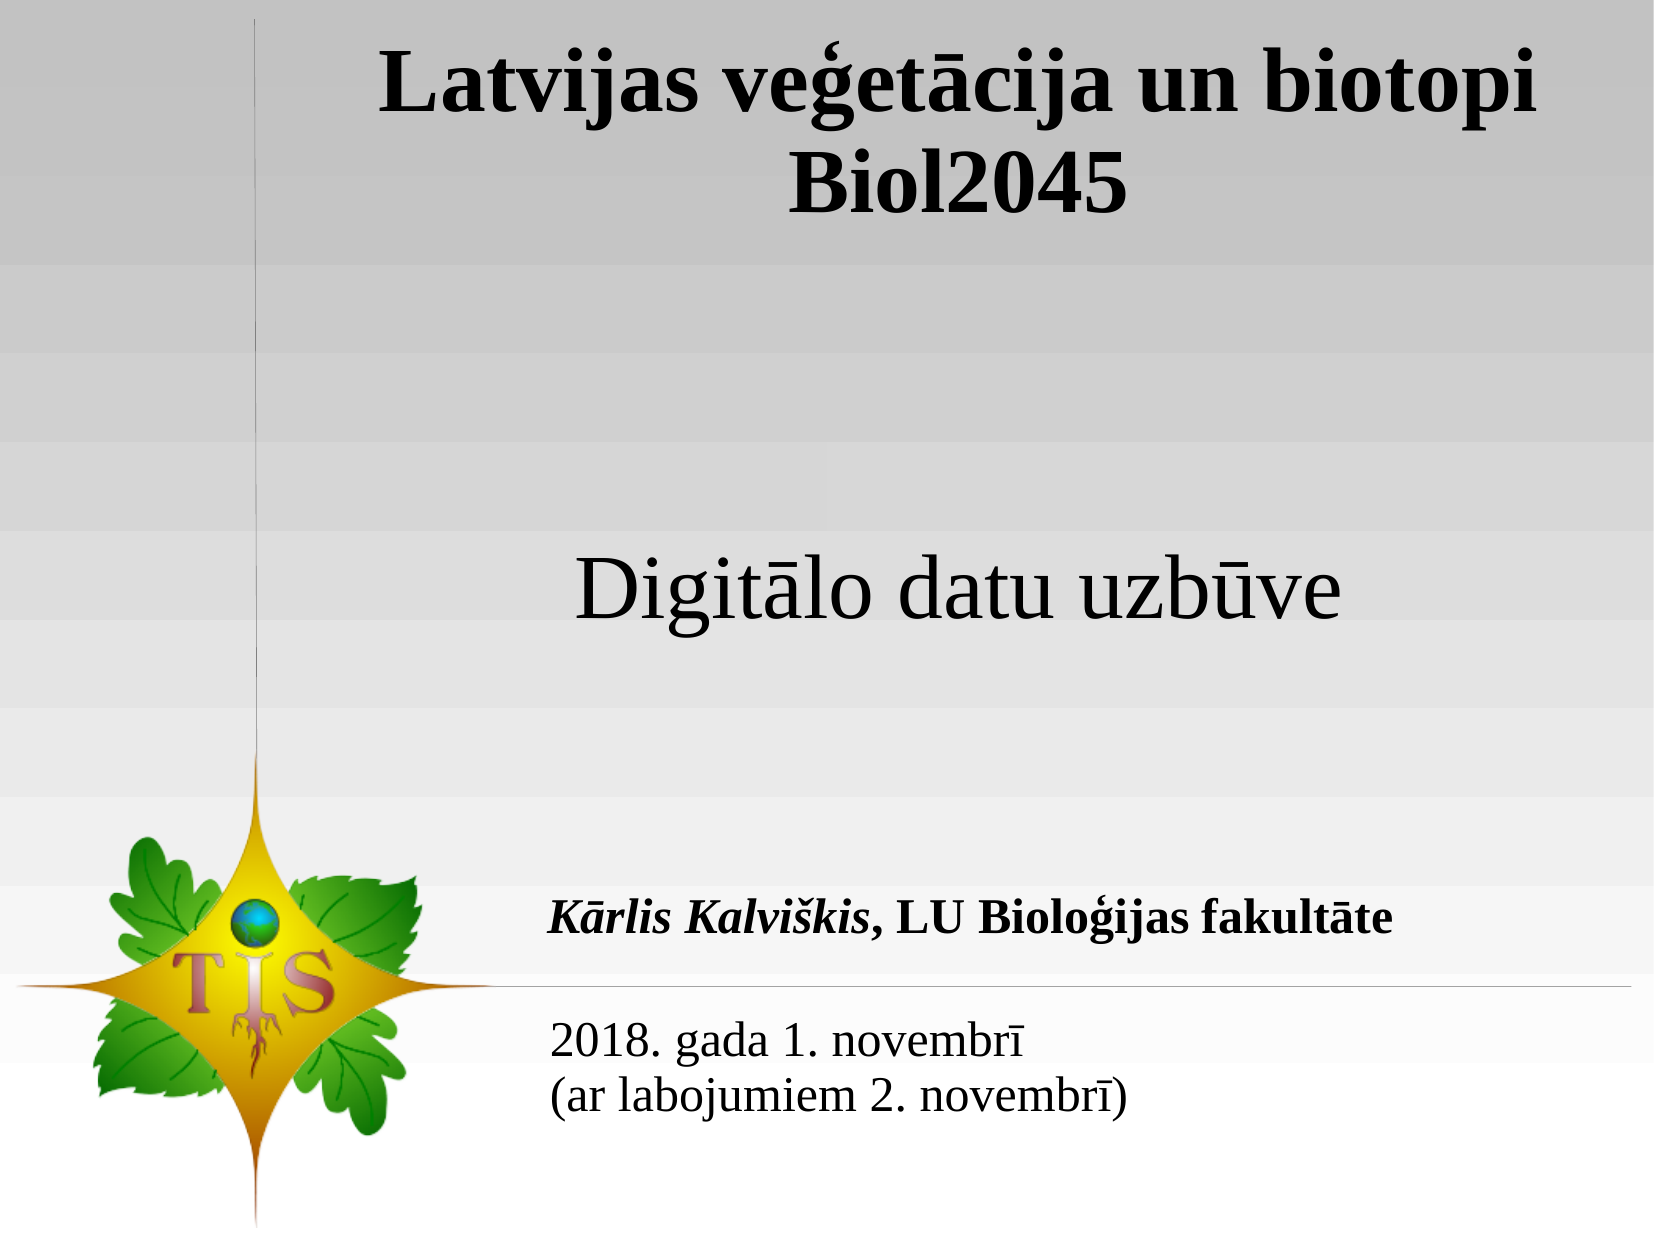

# Digitālo datu uzbūve
2018. gada 1. novembrī
(ar labojumiem 2. novembrī)